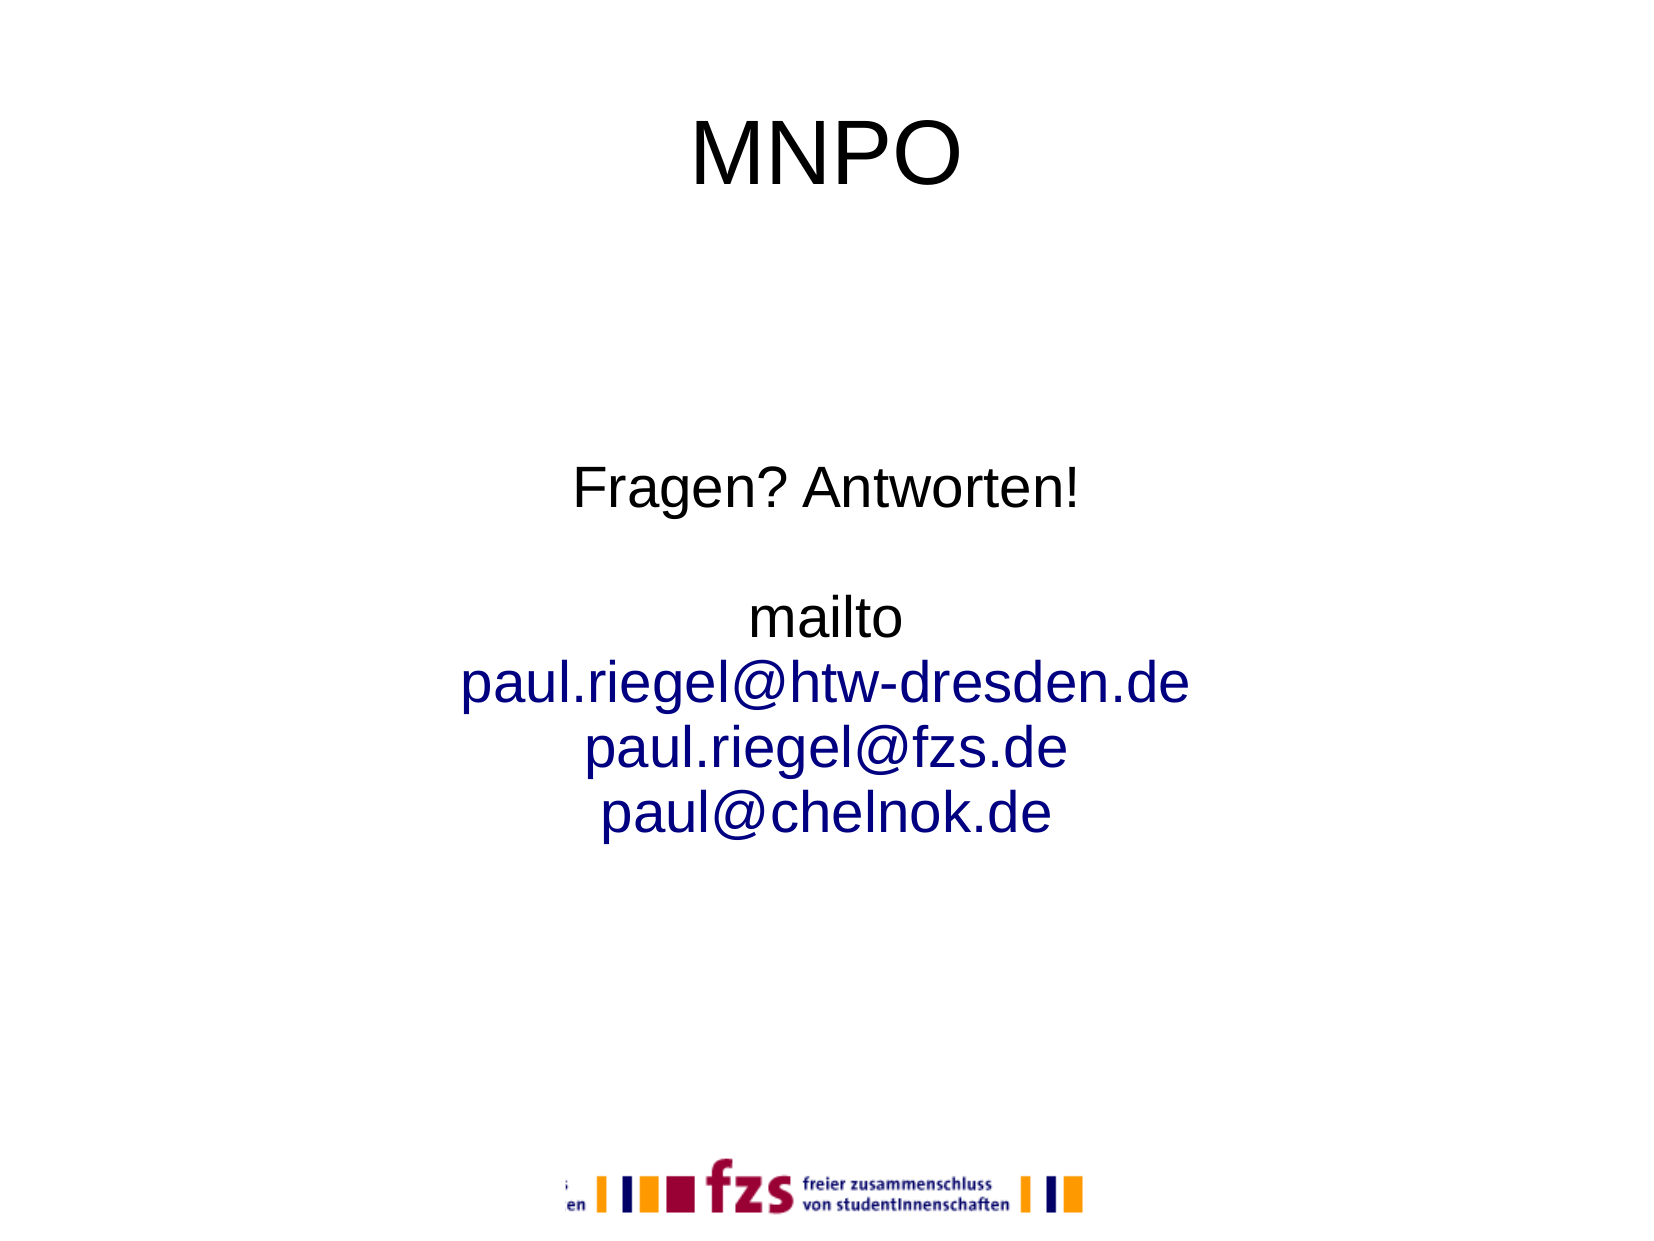

# MNPO
Fragen? Antworten!
mailto
paul.riegel@htw-dresden.de
paul.riegel@fzs.de
paul@chelnok.de